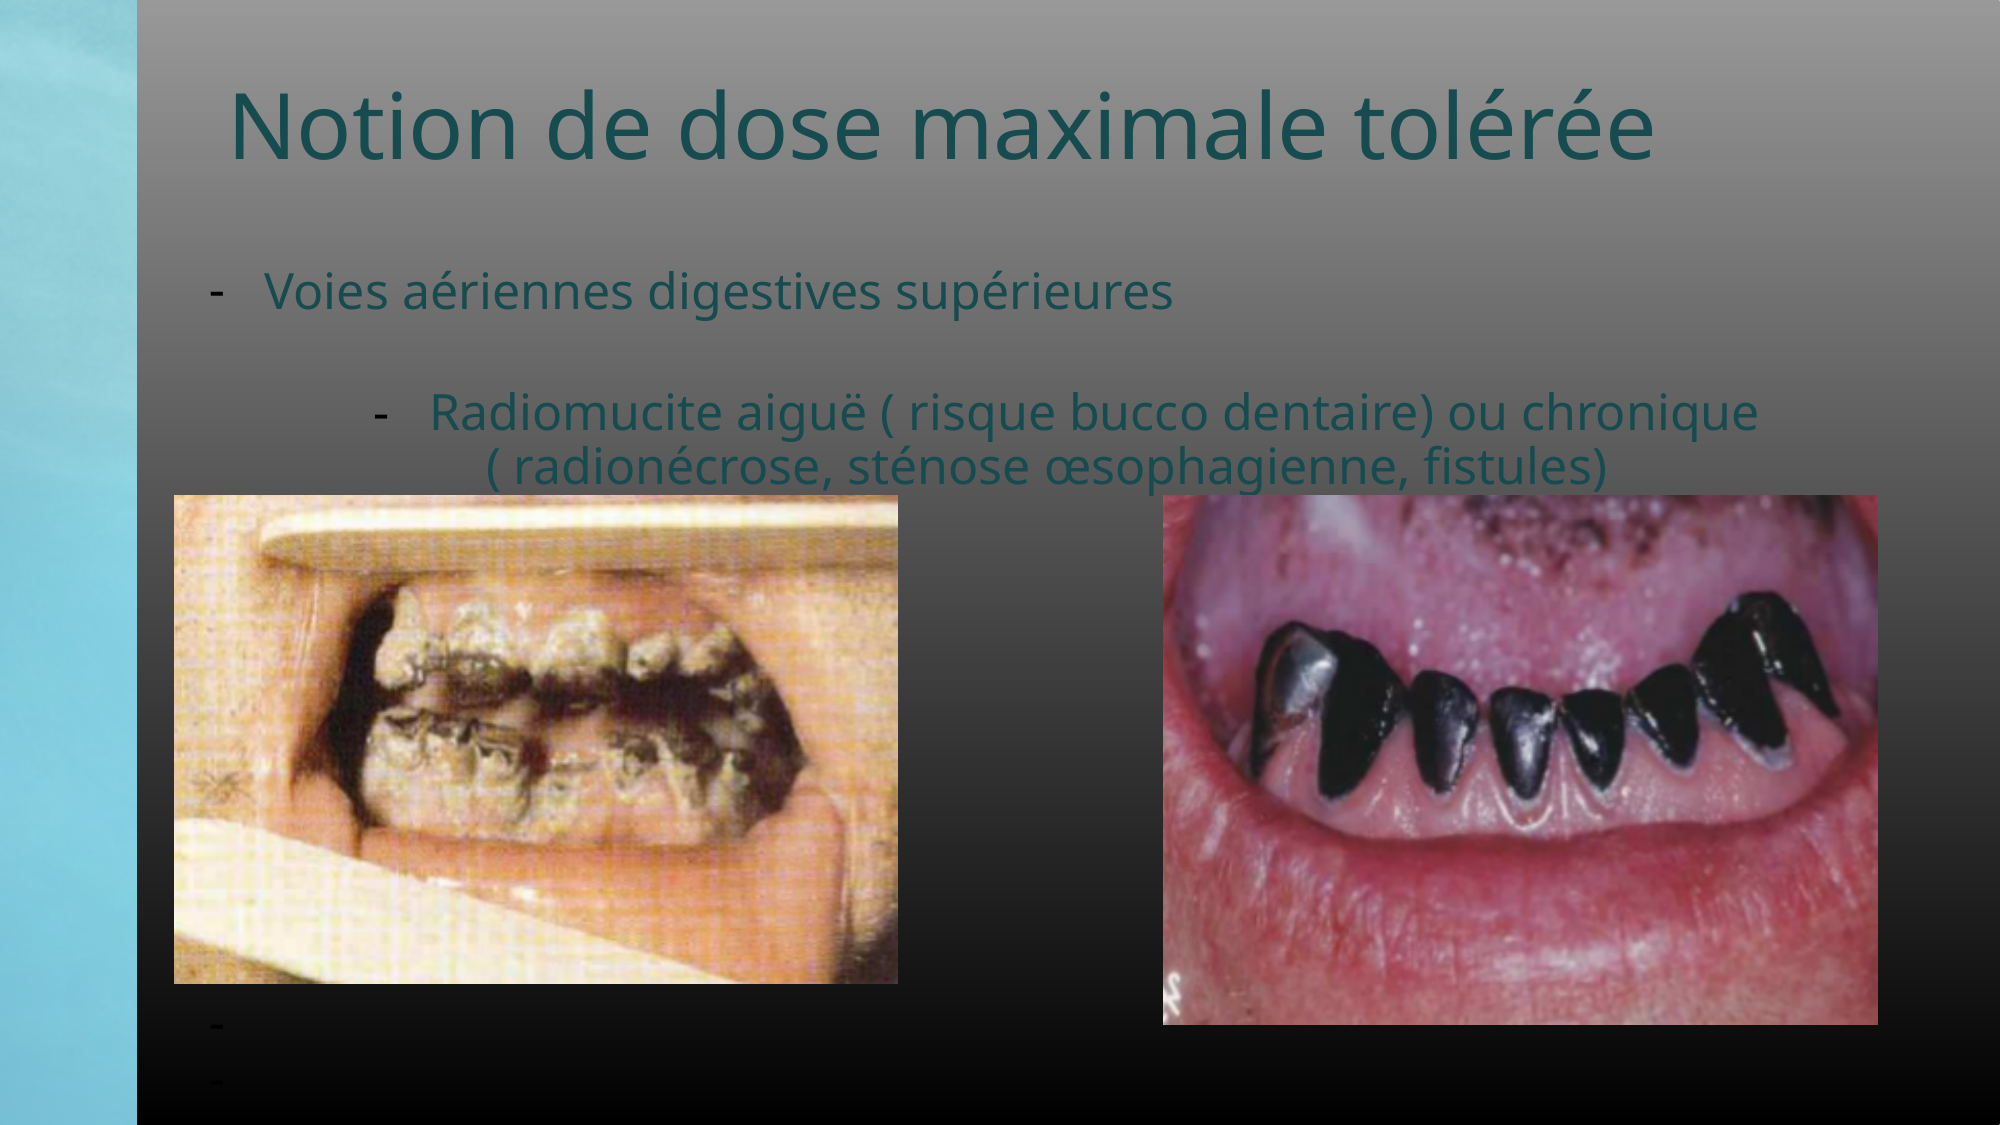

# Notion de dose maximale tolérée
Voies aériennes digestives supérieures
Radiomucite aiguë ( risque bucco dentaire) ou chronique ( radionécrose, sténose œsophagienne, fistules)